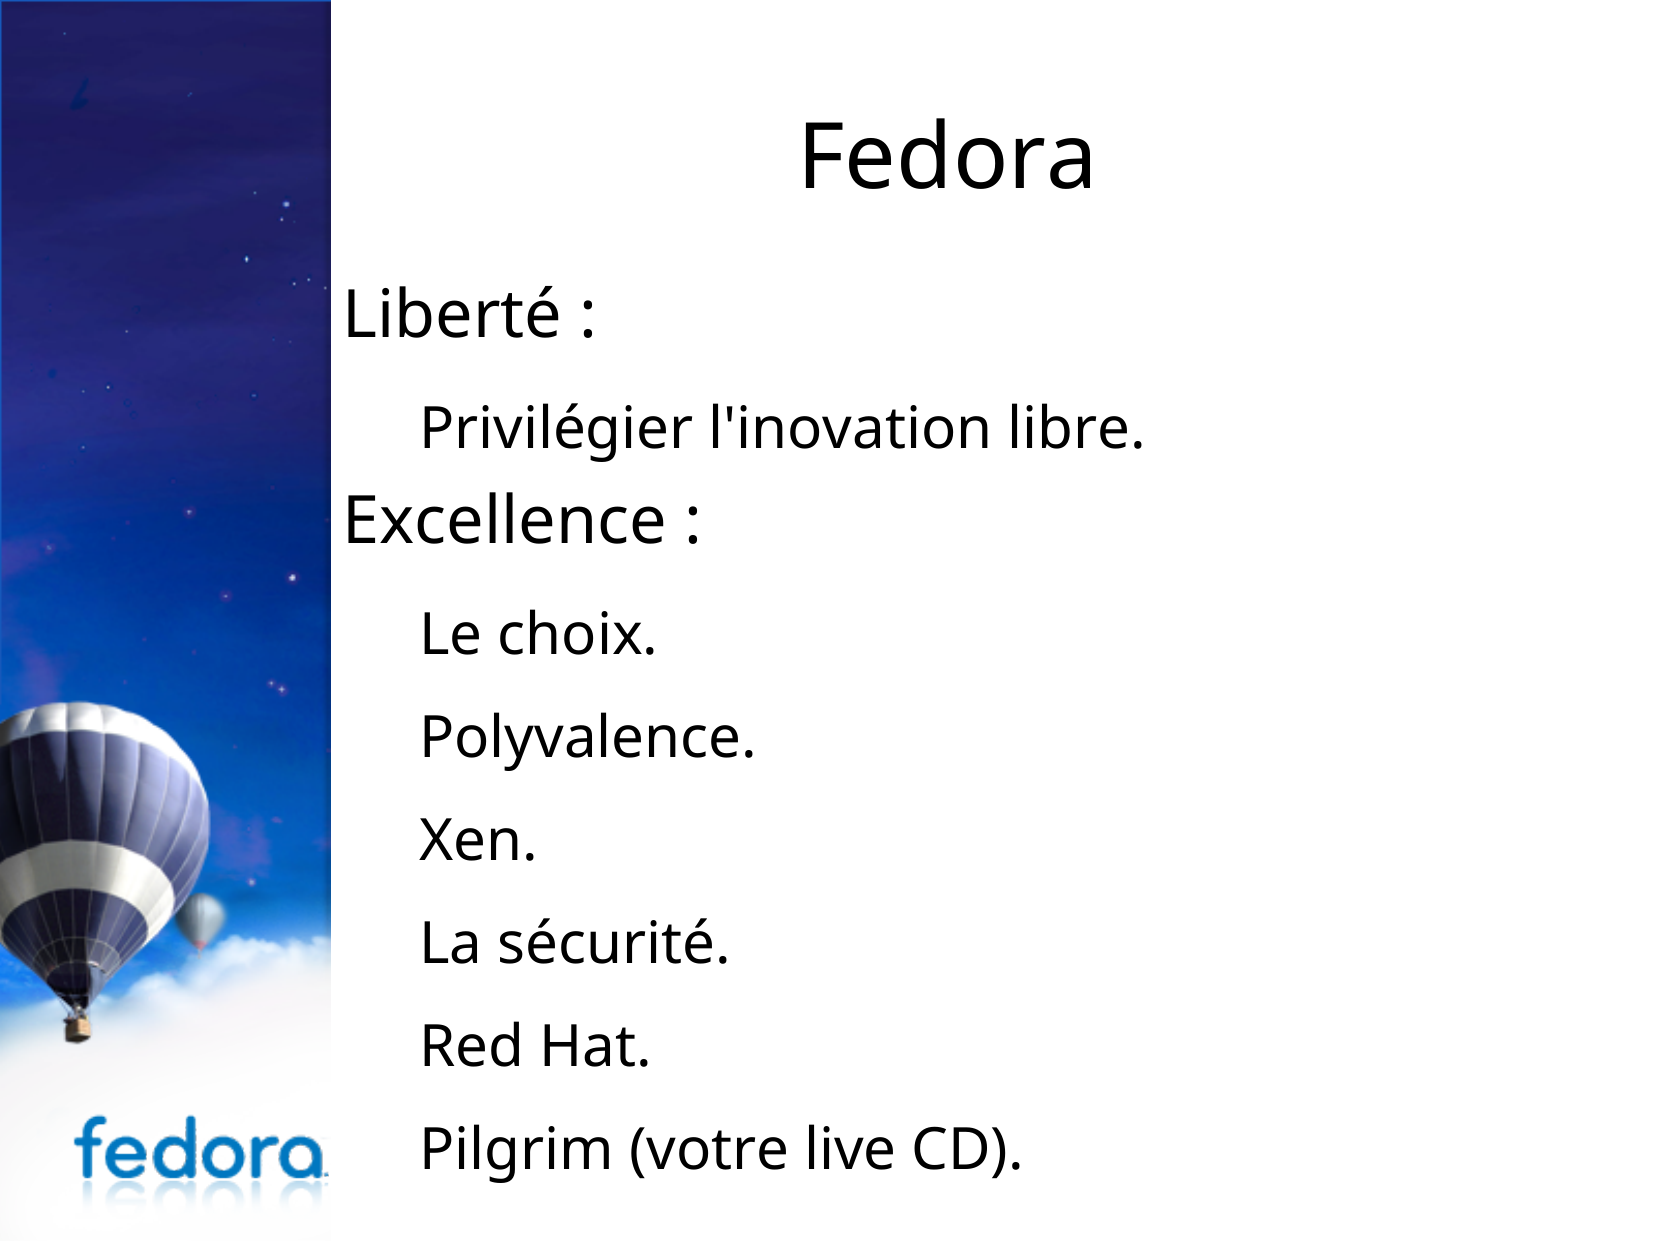

# Fedora
Liberté :
Privilégier l'inovation libre.
Excellence :
Le choix.
Polyvalence.
Xen.
La sécurité.
Red Hat.
Pilgrim (votre live CD).